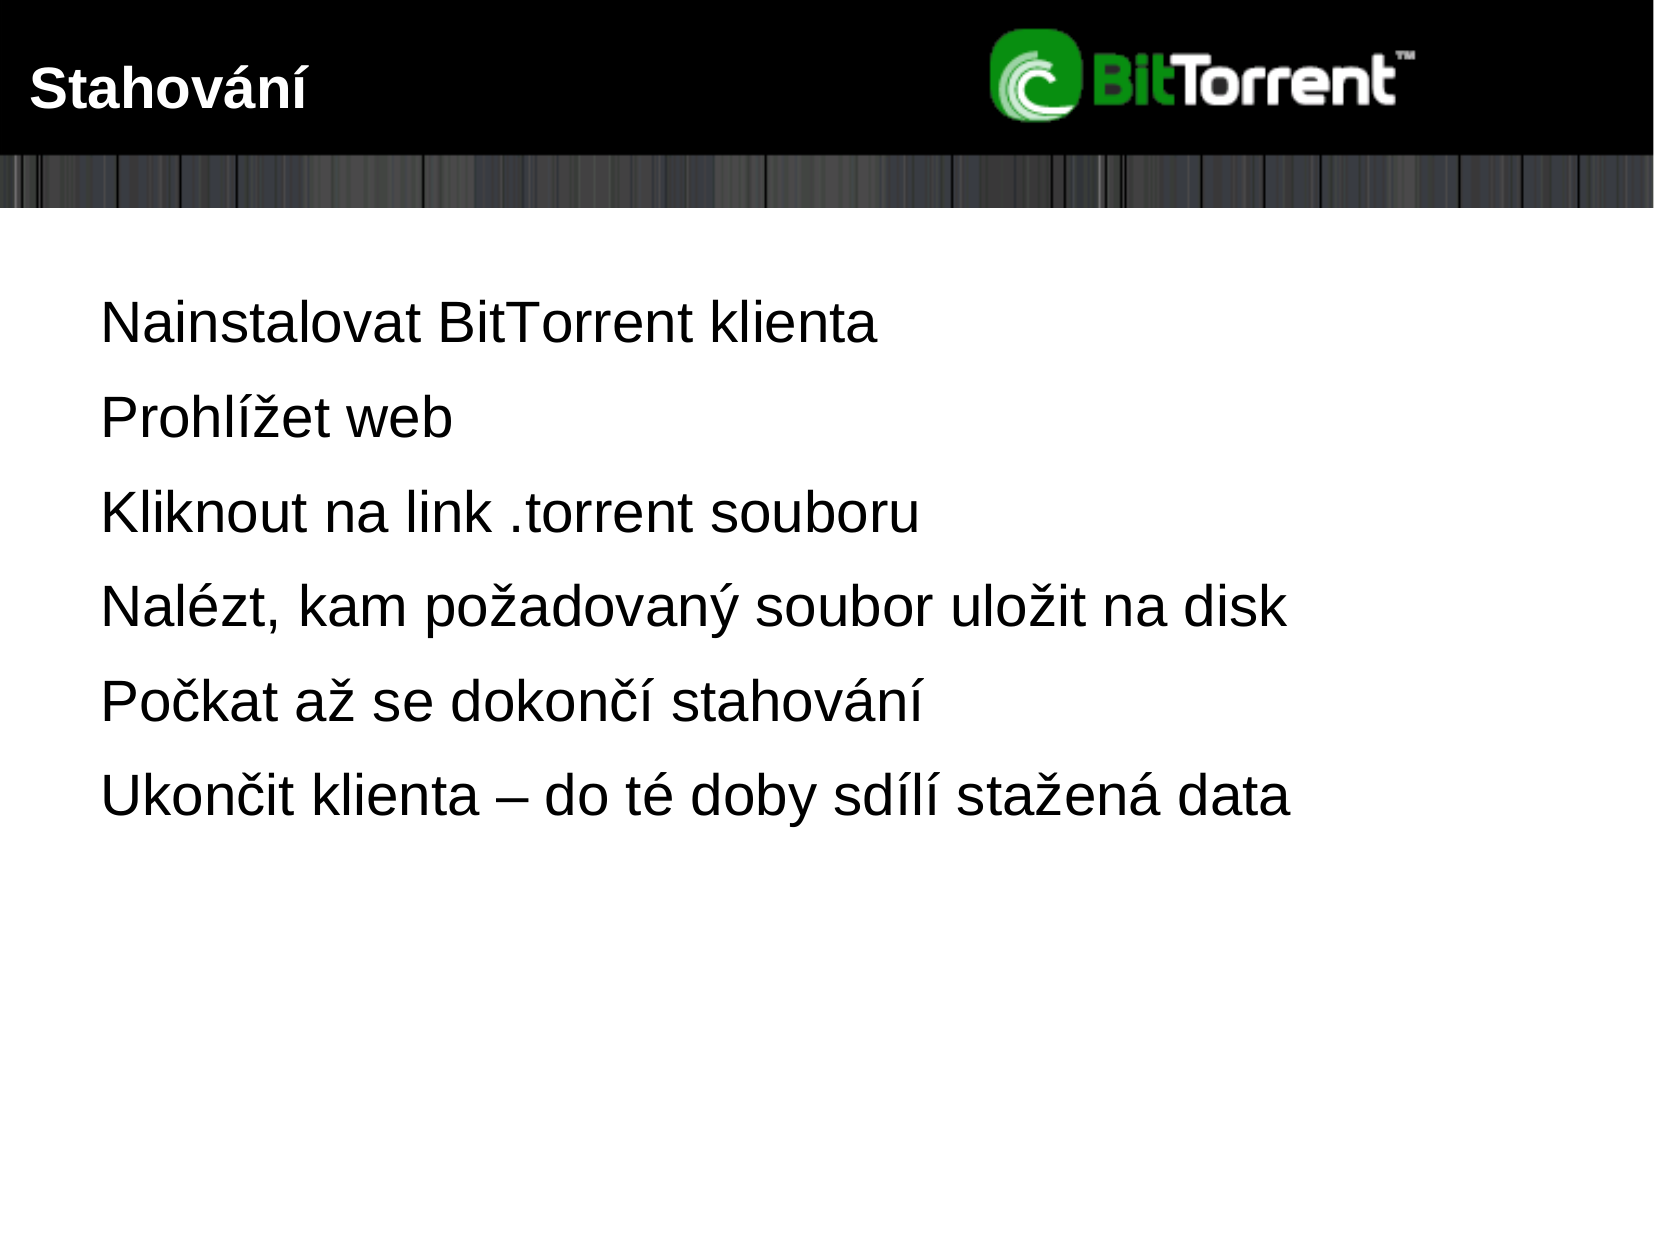

# Stahování
Nainstalovat BitTorrent klienta
Prohlížet web
Kliknout na link .torrent souboru
Nalézt, kam požadovaný soubor uložit na disk
Počkat až se dokončí stahování
Ukončit klienta – do té doby sdílí stažená data